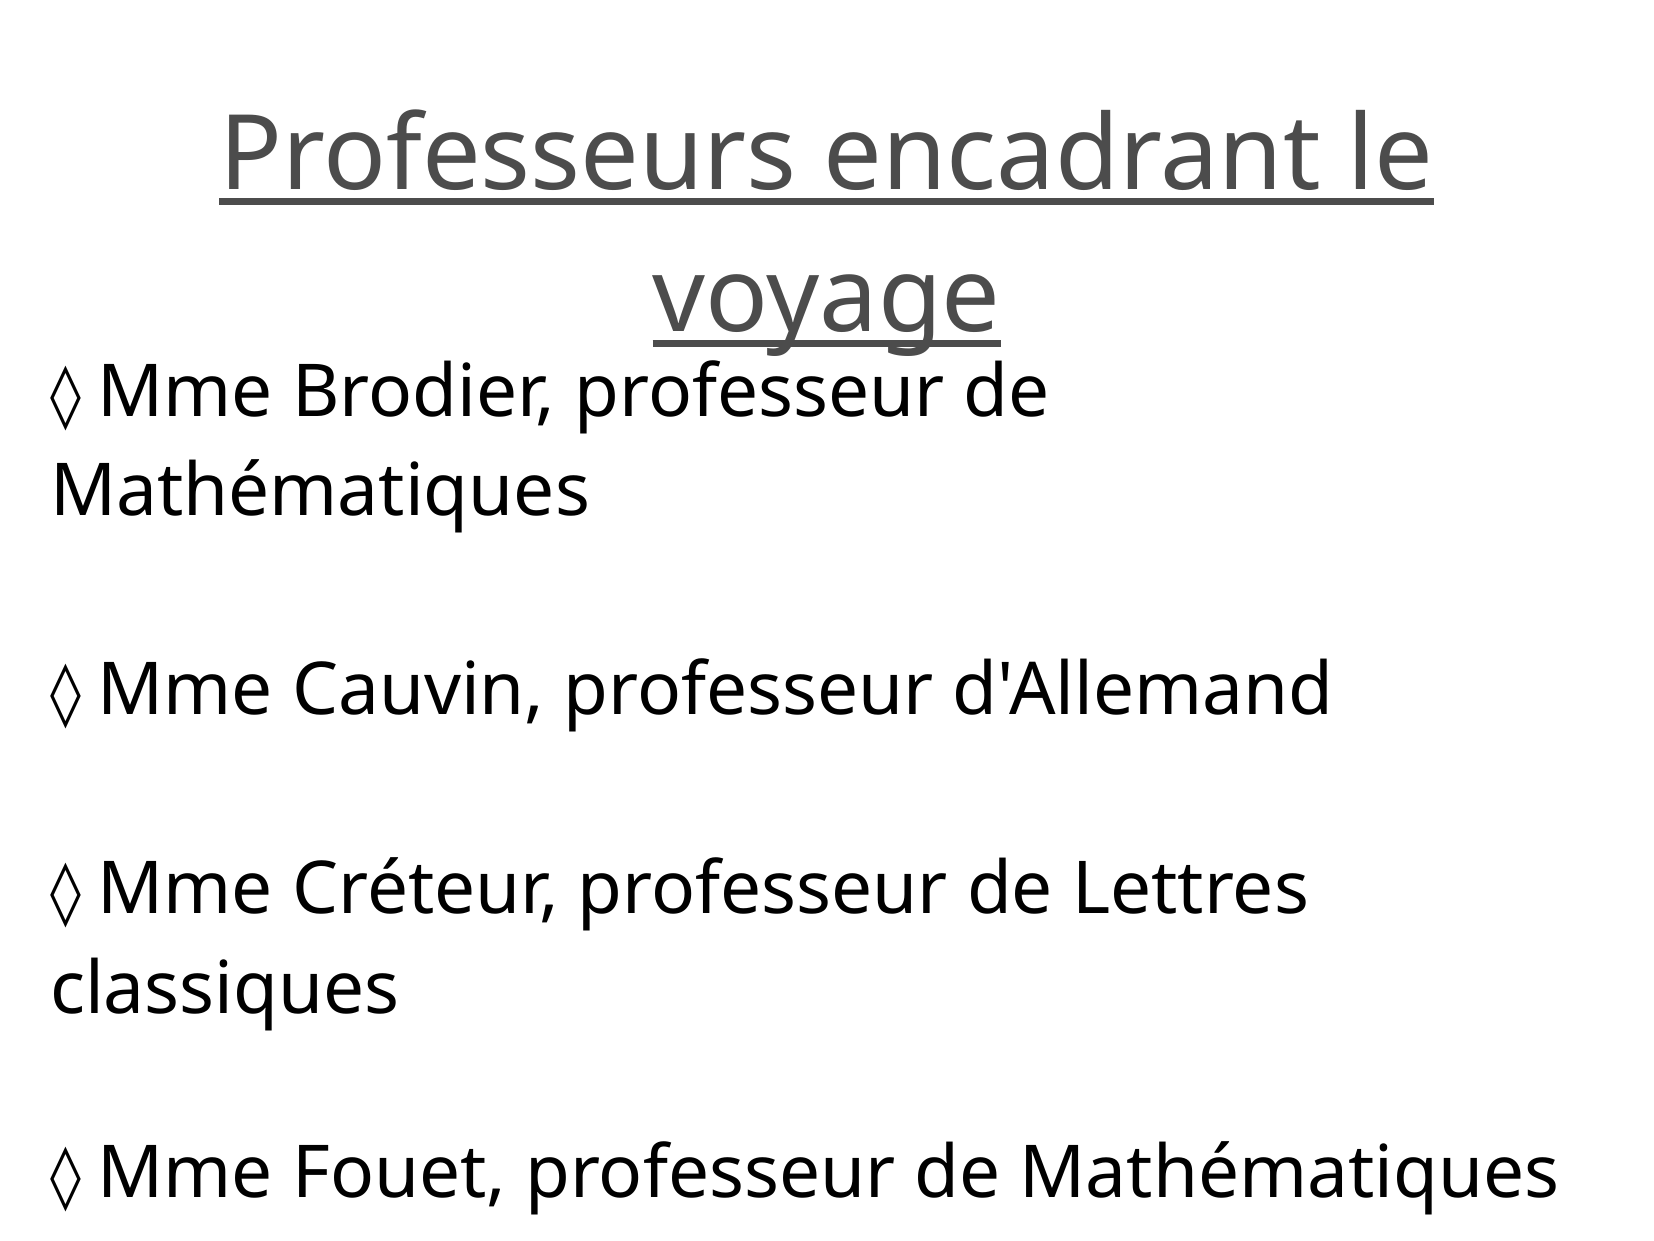

Professeurs encadrant le voyage
◊ Mme Brodier, professeur de Mathématiques
◊ Mme Cauvin, professeur d'Allemand
◊ Mme Créteur, professeur de Lettres classiques
◊ Mme Fouet, professeur de Mathématiques